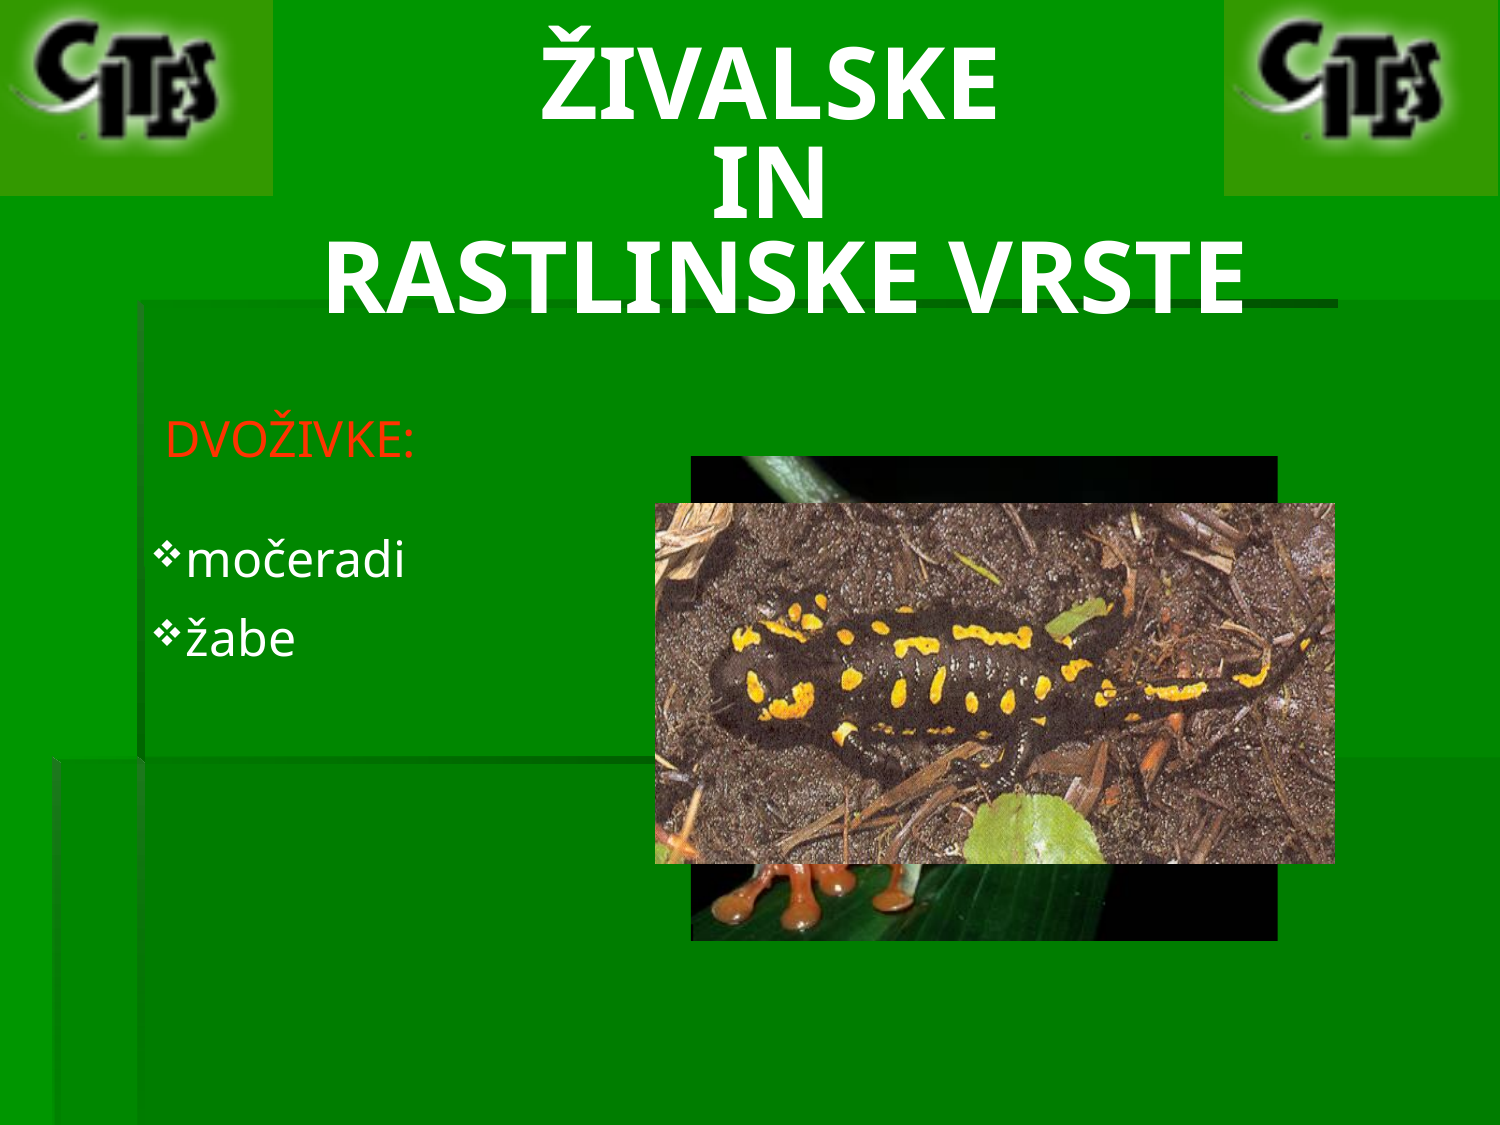

ŽIVALSKE
IN
RASTLINSKE VRSTE
DVOŽIVKE:
močeradi
žabe